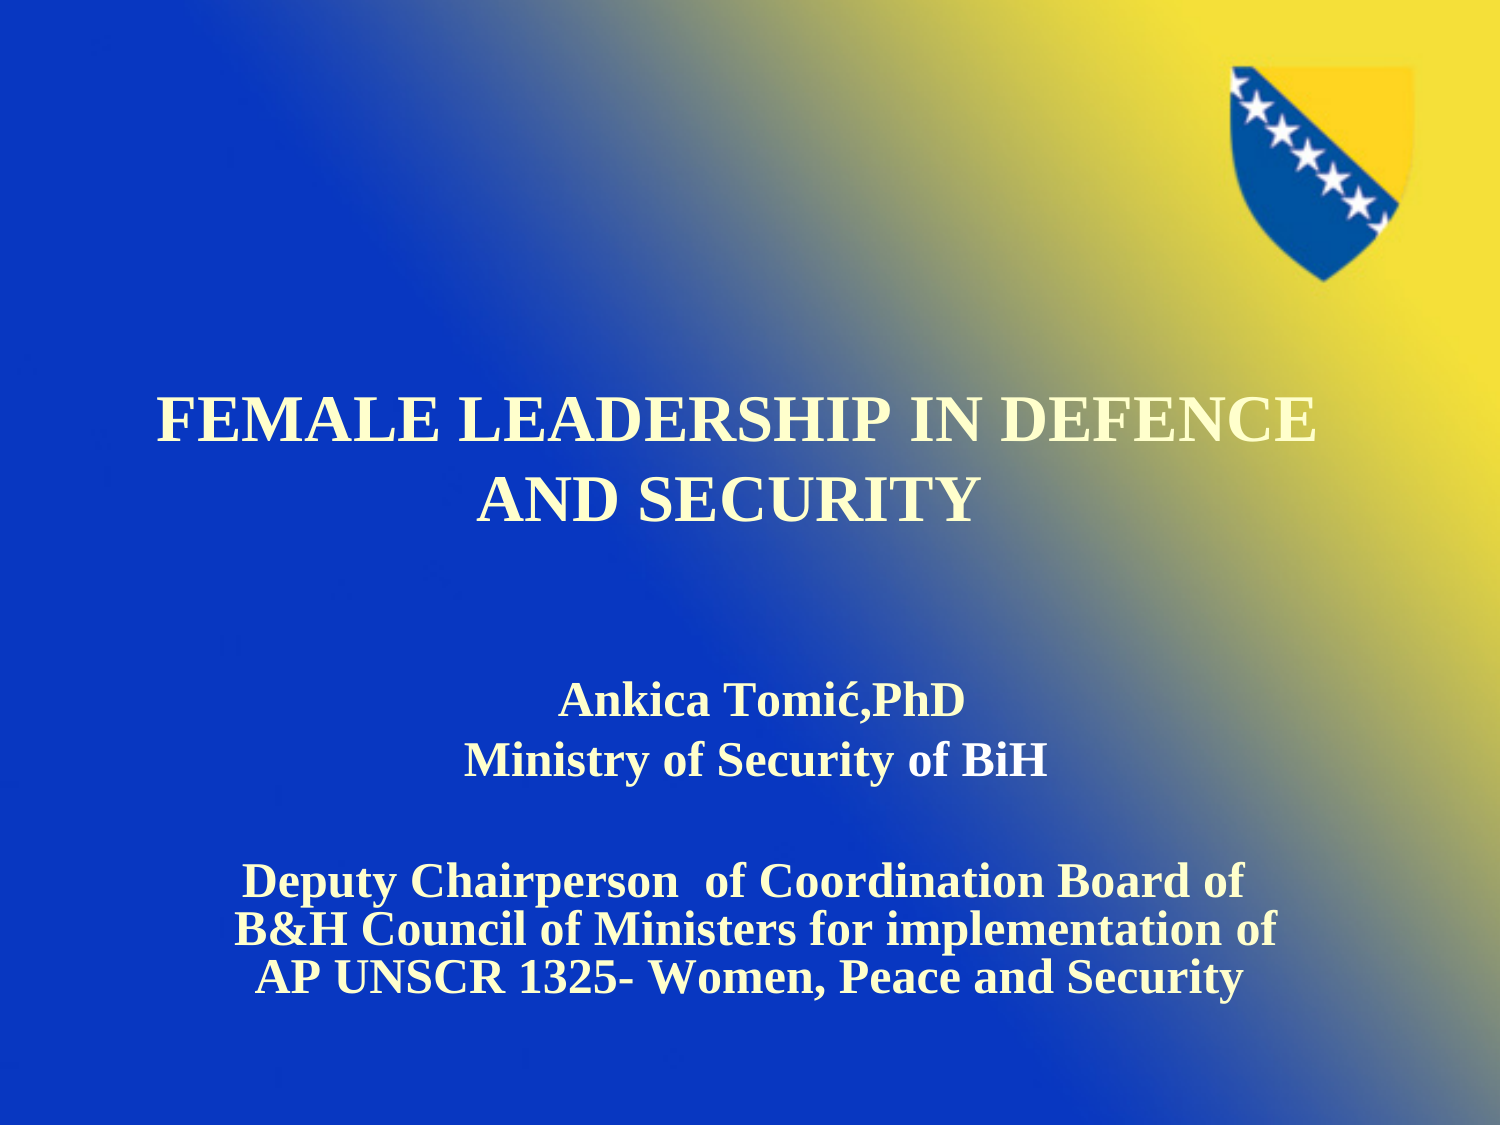

# FEMALE LEADERSHIP IN DEFENCE AND SECURITY
 Ankica Tomić,PhD
Ministry of Security of BiH
Deputy Chairperson of Coordination Board of B&H Council of Ministers for implementation of AP UNSCR 1325- Women, Peace and Security